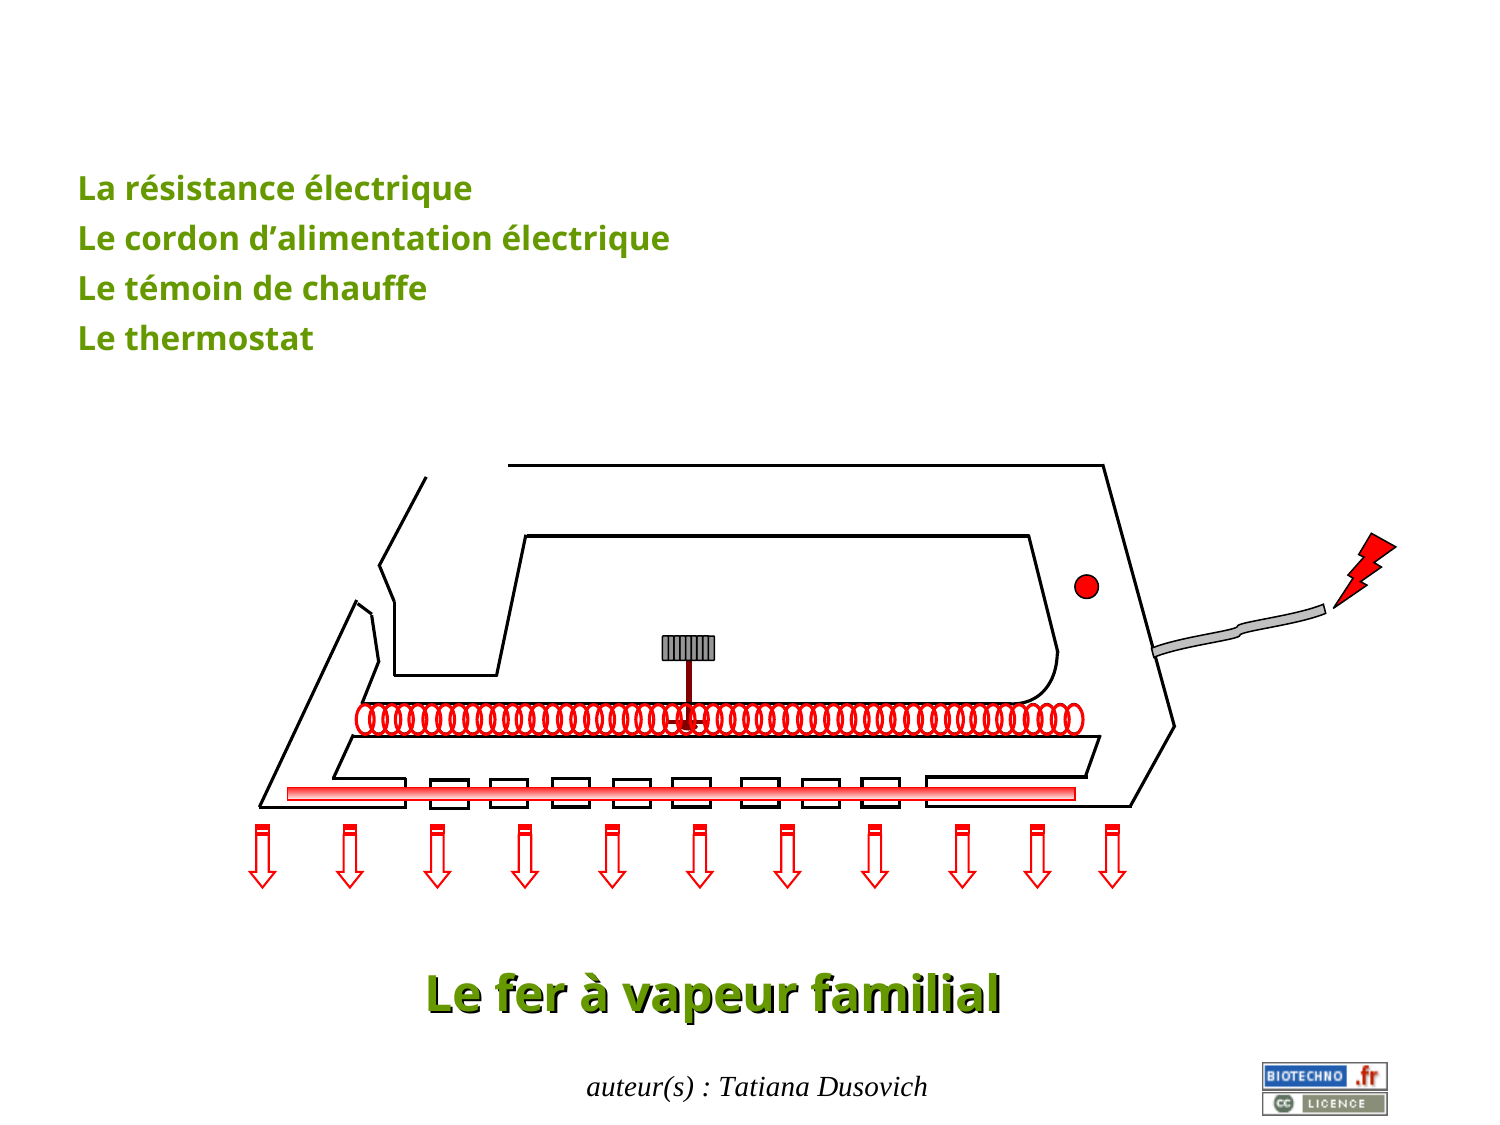

La résistance électrique
Le cordon d’alimentation électrique
Le témoin de chauffe
Le thermostat
Le fer à vapeur familial